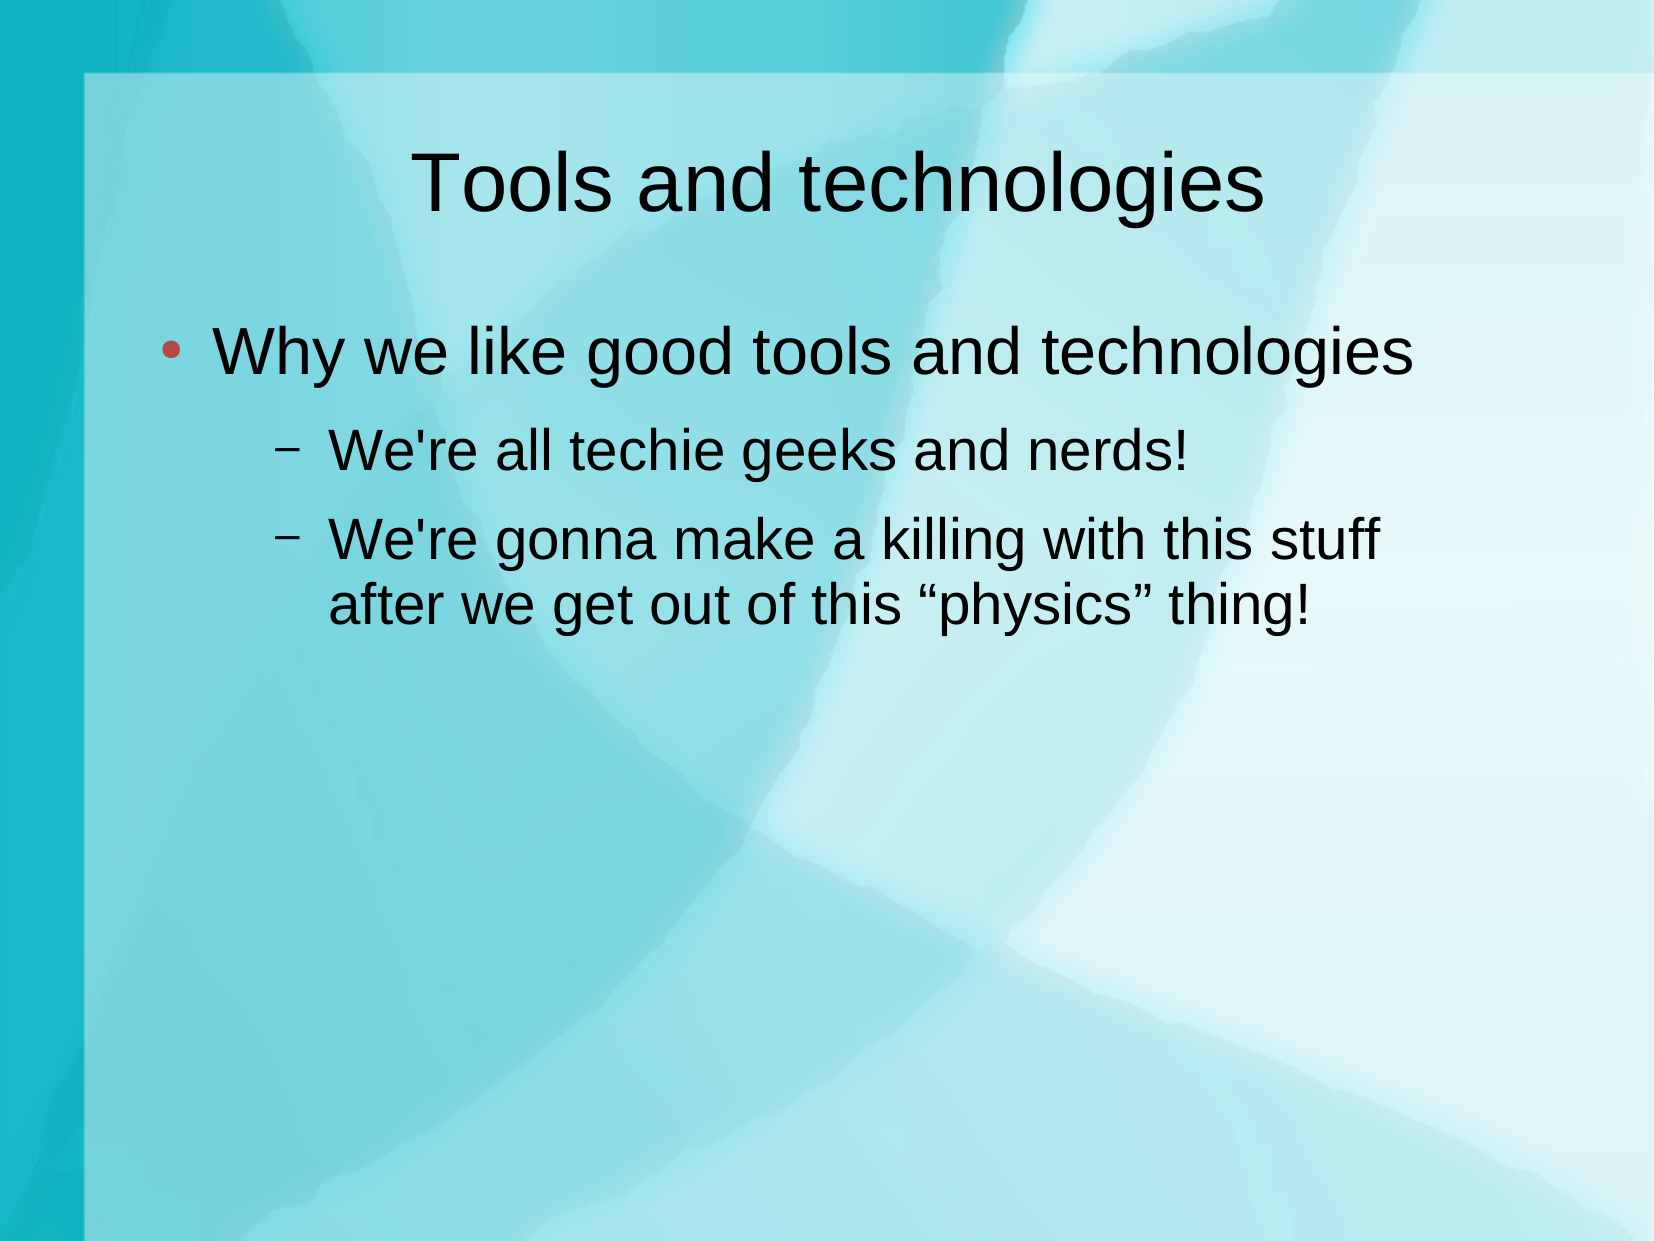

# Tools and technologies
Why we like good tools and technologies
We're all techie geeks and nerds!
We're gonna make a killing with this stuff after we get out of this “physics” thing!